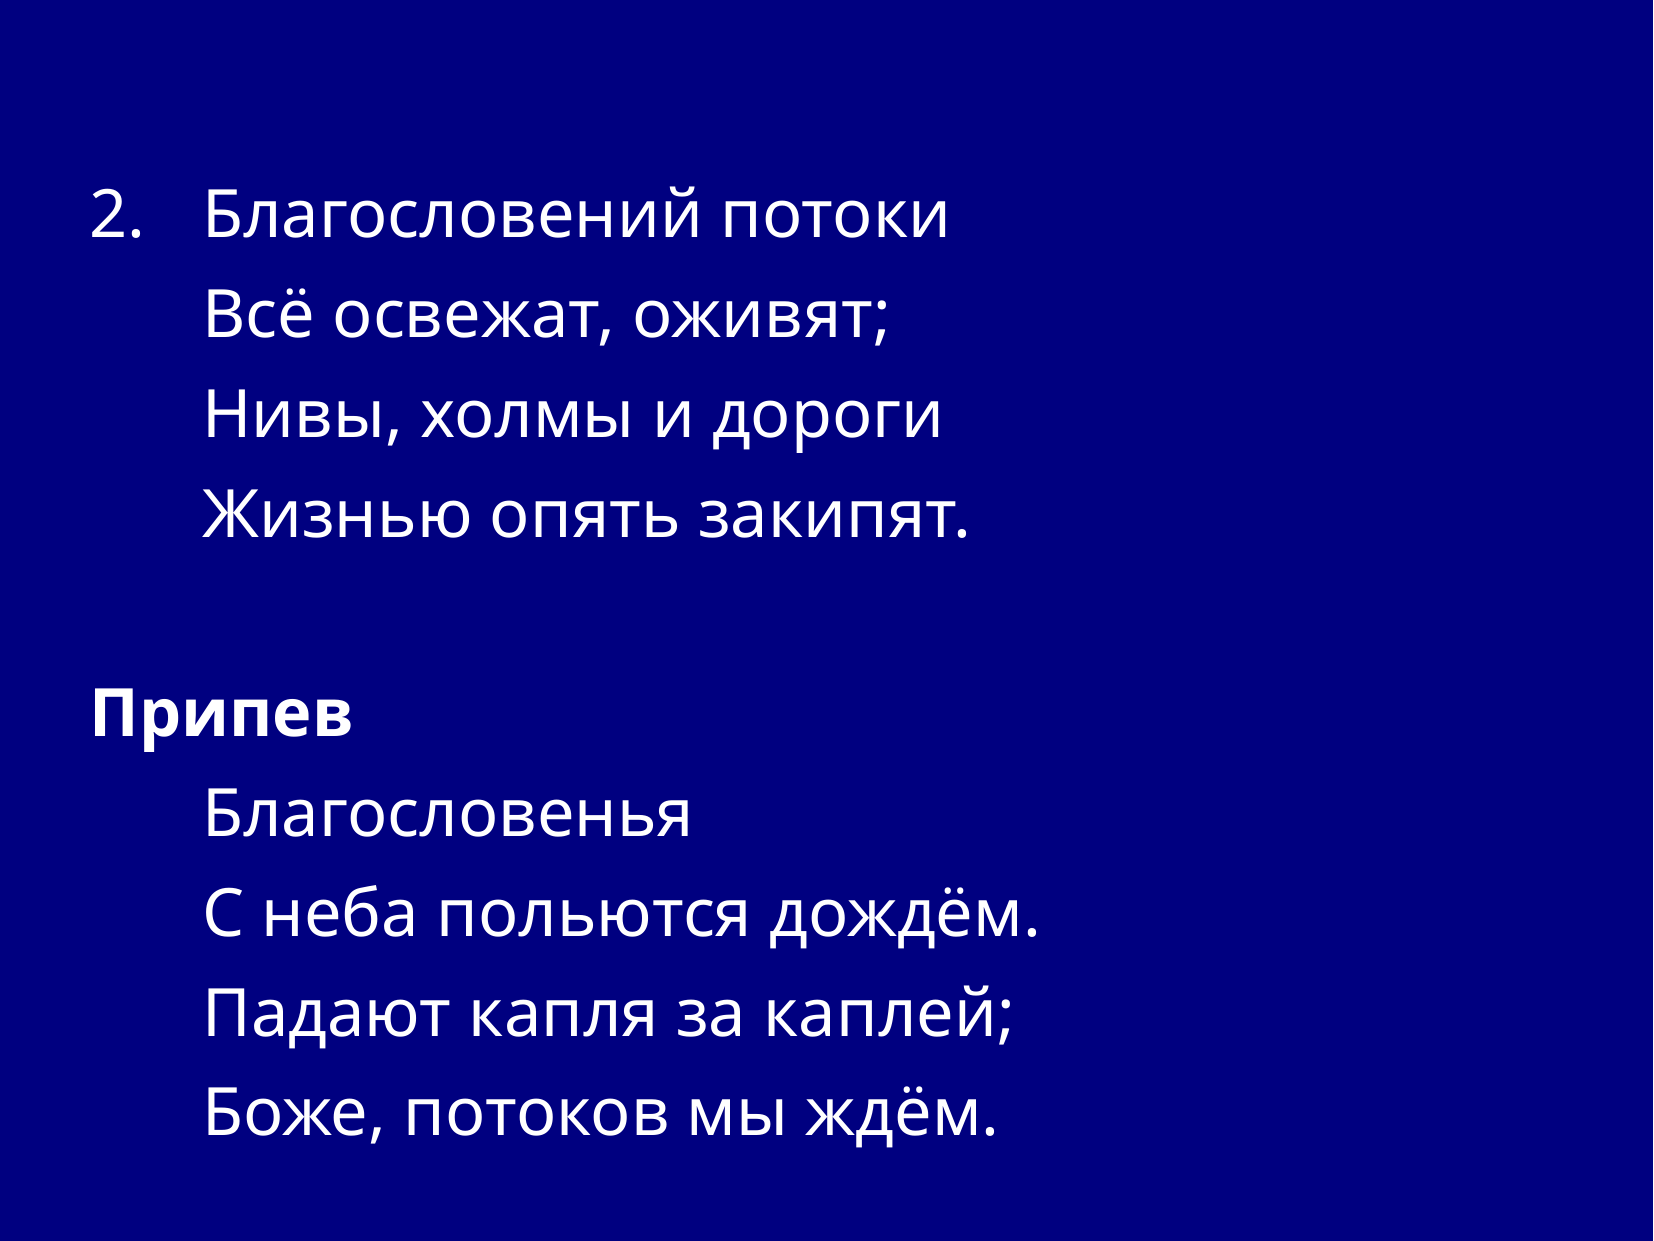

2.	Благословений потоки
	Всё освежат, оживят;
	Нивы, холмы и дороги
	Жизнью опять закипят.
Припев
	Благословенья
	С неба польются дождём.
	Падают капля за каплей;
	Боже, потоков мы ждём.